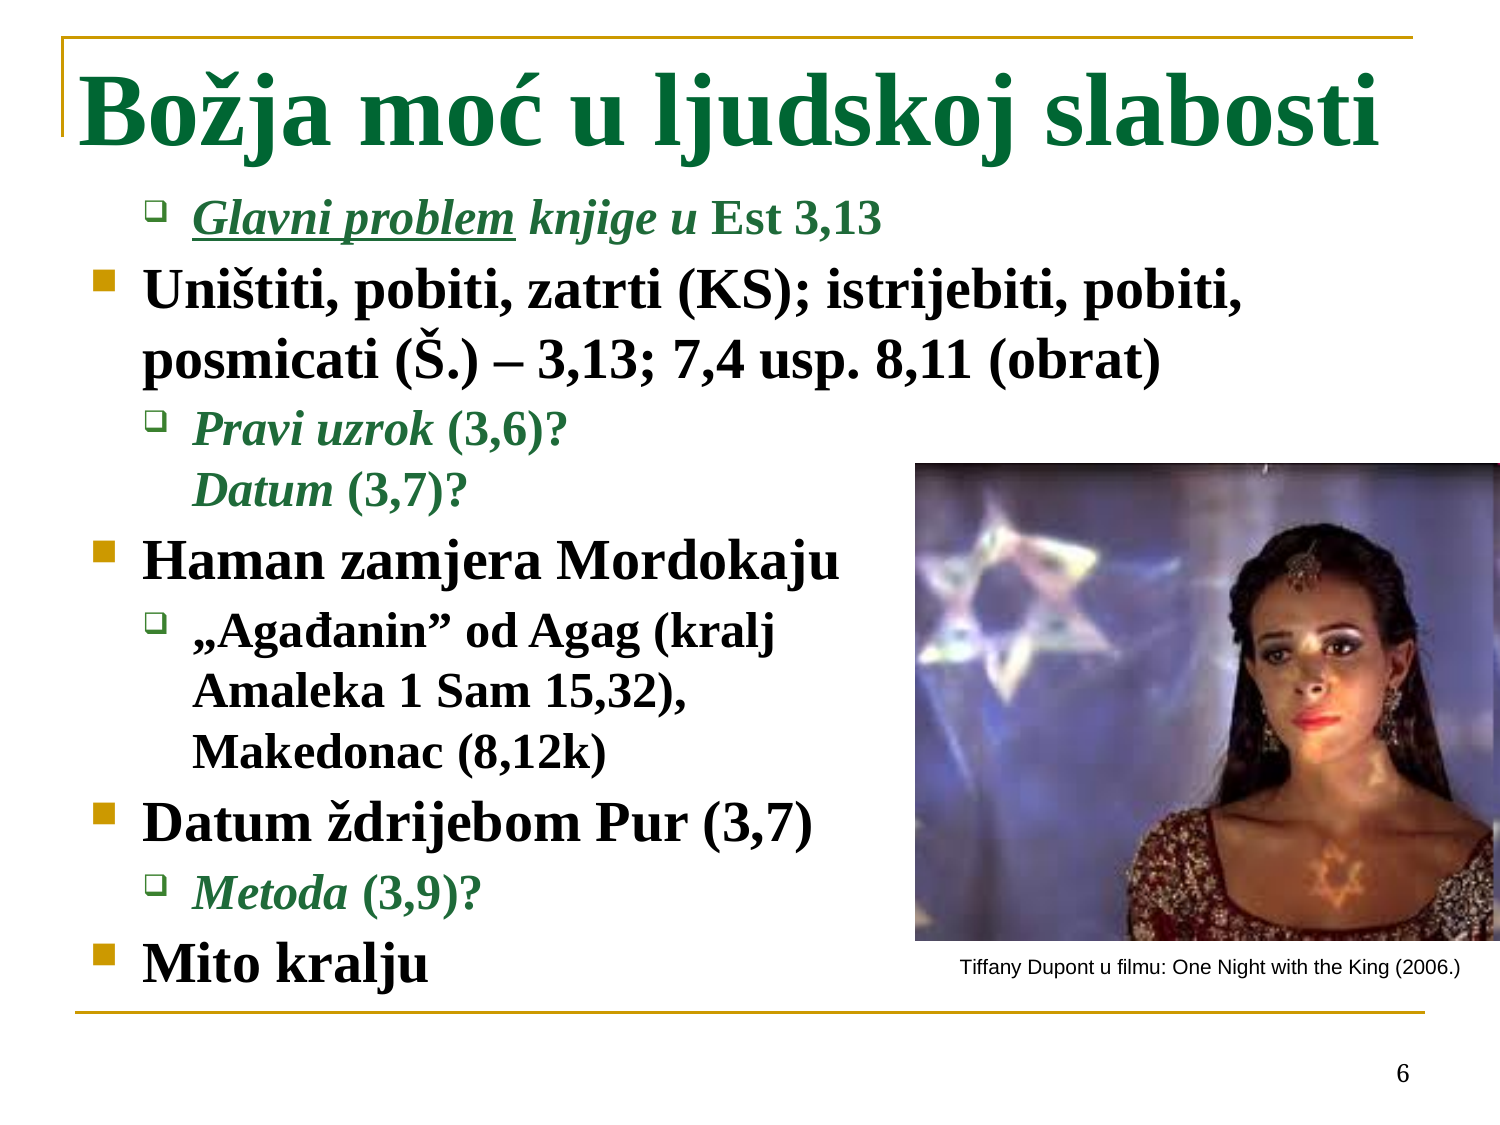

# Božja moć u ljudskoj slabosti
Glavni problem knjige u Est 3,13
Uništiti, pobiti, zatrti (KS); istrijebiti, pobiti, posmicati (Š.) – 3,13; 7,4 usp. 8,11 (obrat)
Pravi uzrok (3,6)?
Datum (3,7)?
Haman zamjera Mordokaju
„Agađanin” od Agag (kralj
Amaleka 1 Sam 15,32),
Makedonac (8,12k)
Datum ždrijebom Pur (3,7)
Metoda (3,9)?
Mito kralju
Tiffany Dupont u filmu: One Night with the King (2006.)